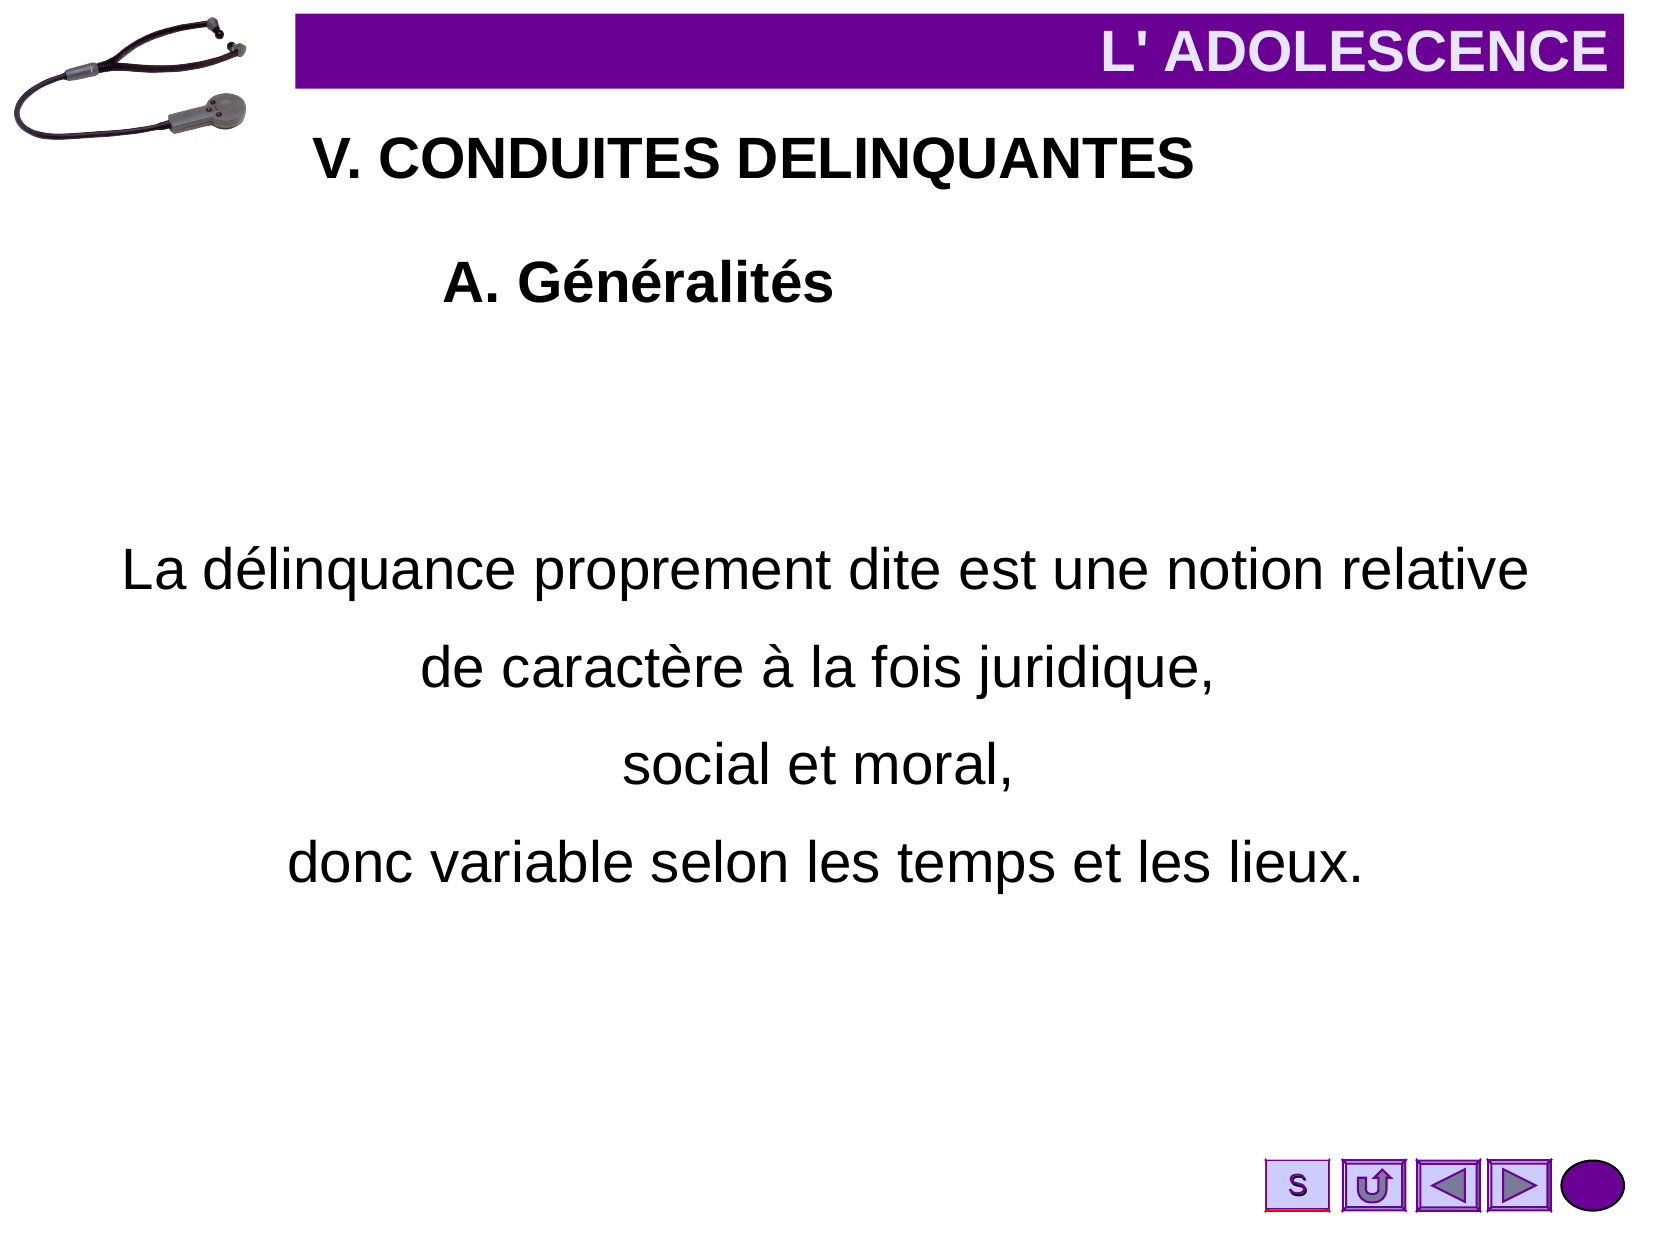

L' ADOLESCENCE
V. CONDUITES DELINQUANTES
A. Généralités
La délinquance proprement dite est une notion relative de caractère à la fois juridique,
social et moral,
donc variable selon les temps et les lieux.